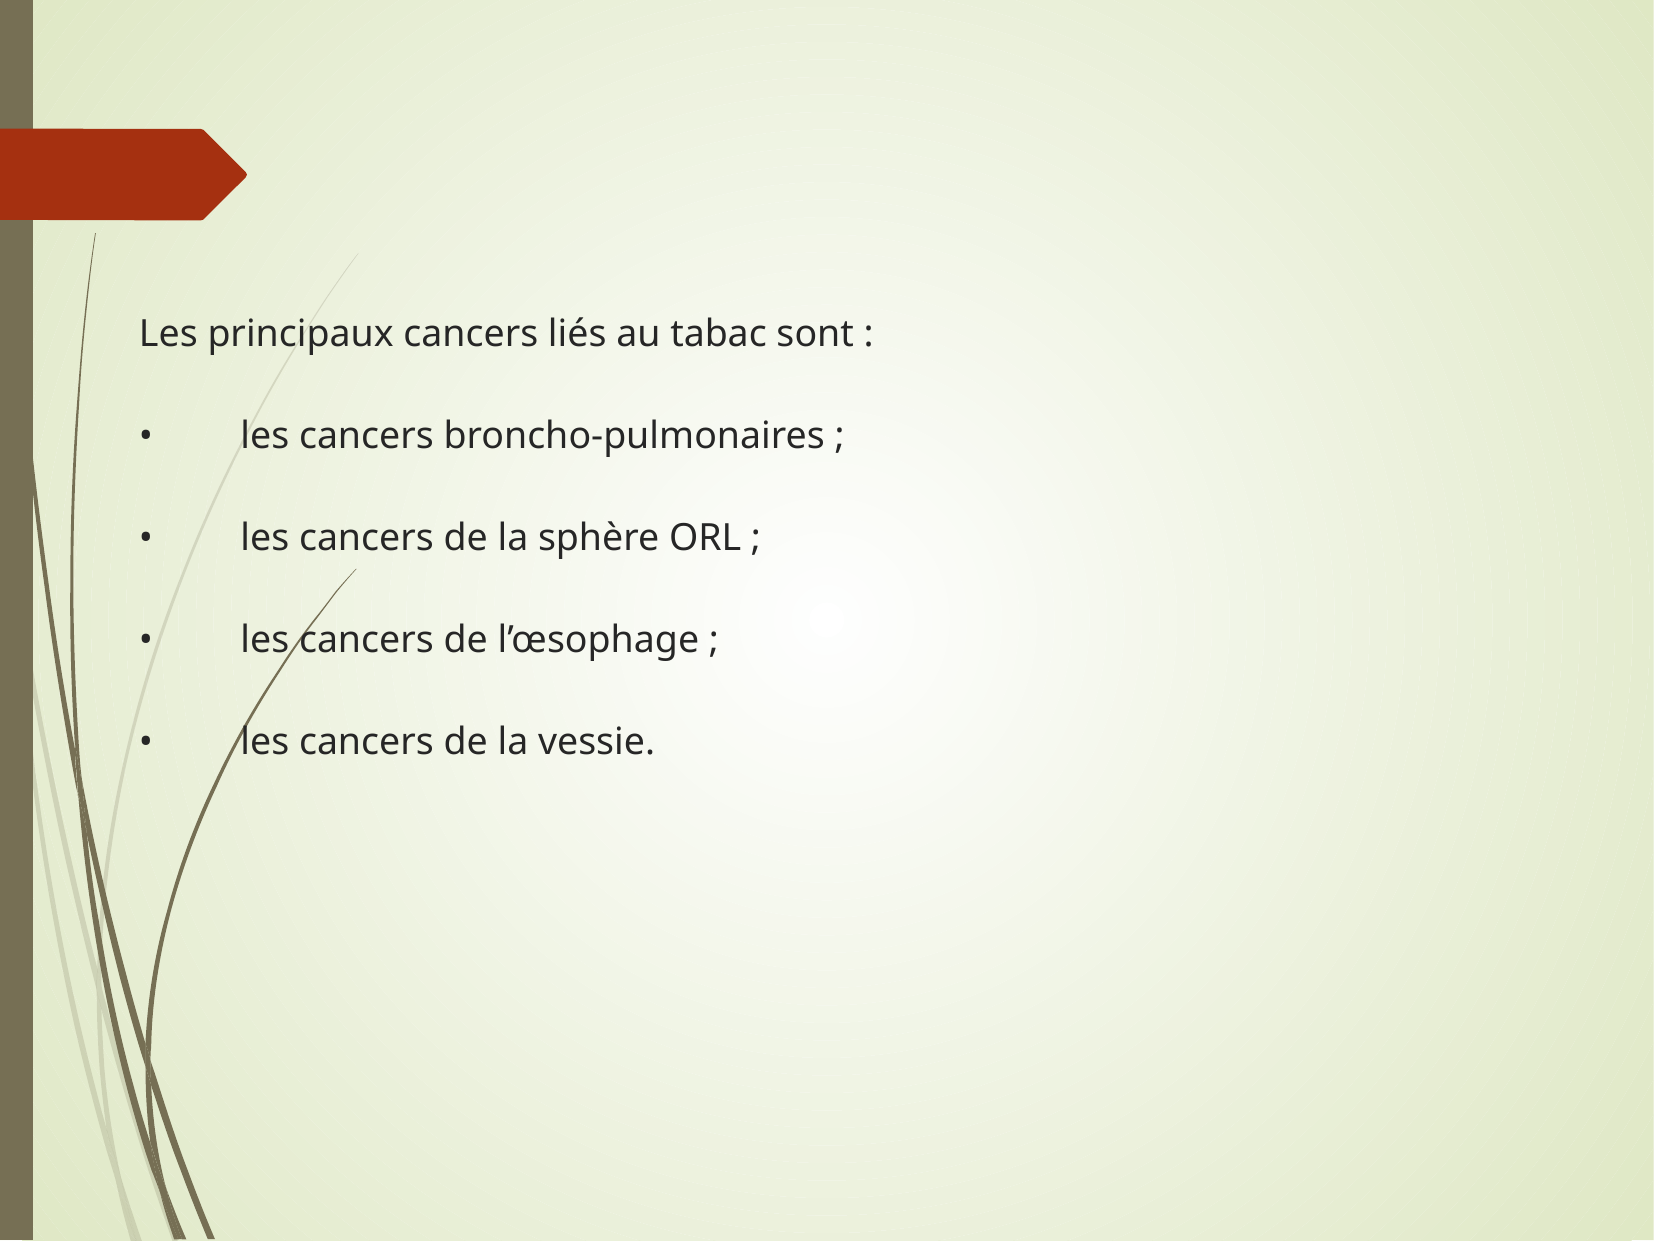

# Les principaux cancers liés au tabac sont : • les cancers broncho-pulmonaires ; • les cancers de la sphère ORL ; • les cancers de l’œsophage ; • les cancers de la vessie.